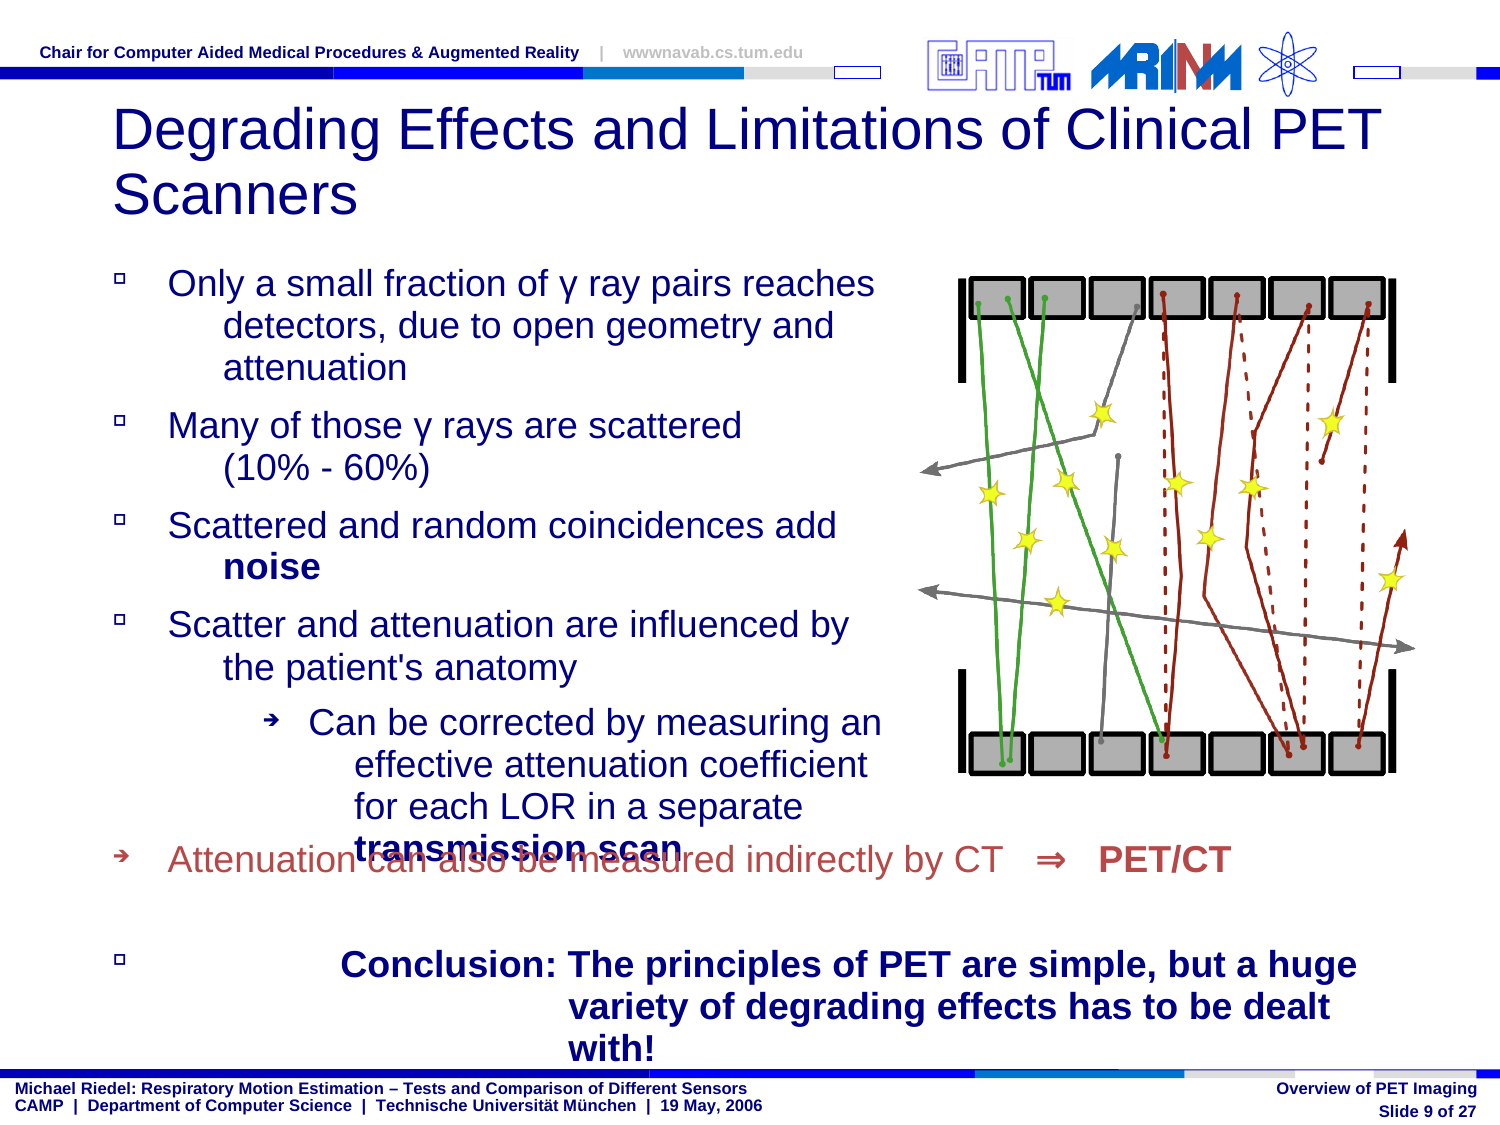

# Degrading Effects and Limitations of Clinical PET Scanners
Only a small fraction of γ ray pairs reaches detectors, due to open geometry and attenuation
Many of those γ rays are scattered
(10% - 60%)
Scattered and random coincidences add noise
Scatter and attenuation are influenced by the patient's anatomy
Can be corrected by measuring an effective attenuation coefficient for each LOR in a separate transmission scan
Attenuation can also be measured indirectly by CT ⇒ PET/CT
Conclusion: The principles of PET are simple, but a huge variety of degrading effects has to be dealt with!
 Overview of PET Imaging